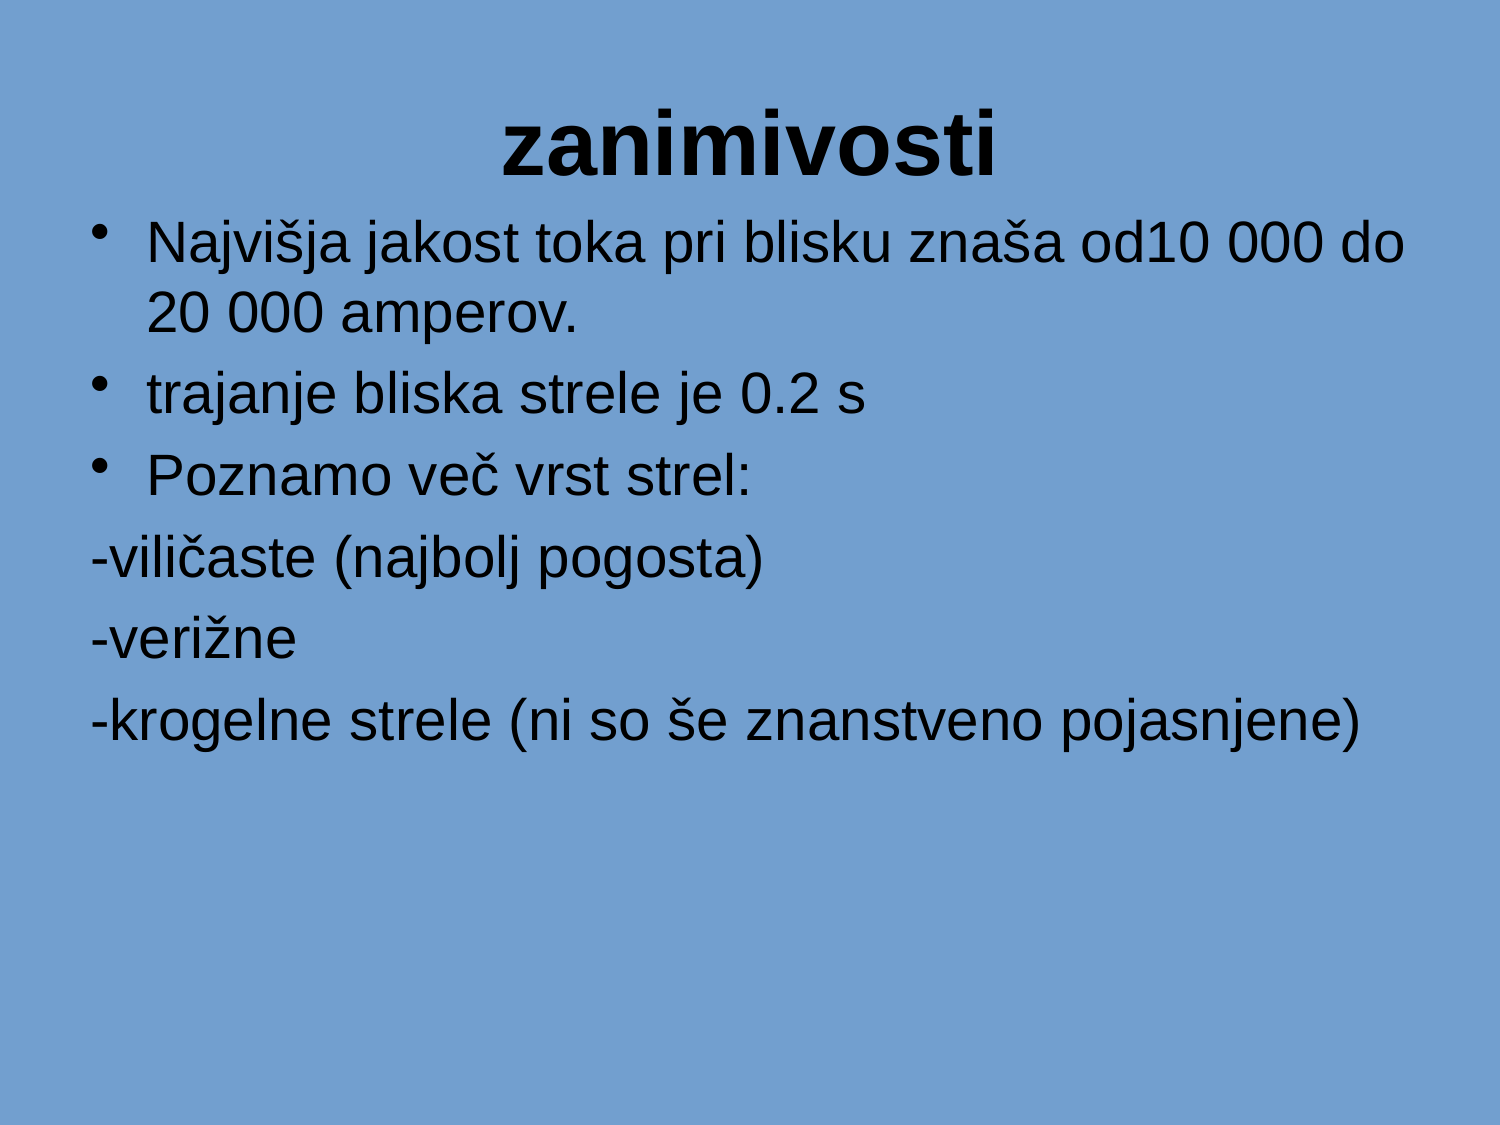

# zanimivosti
Najvišja jakost toka pri blisku znaša od10 000 do 20 000 amperov.
trajanje bliska strele je 0.2 s
Poznamo več vrst strel:
-viličaste (najbolj pogosta)
-verižne
-krogelne strele (ni so še znanstveno pojasnjene)